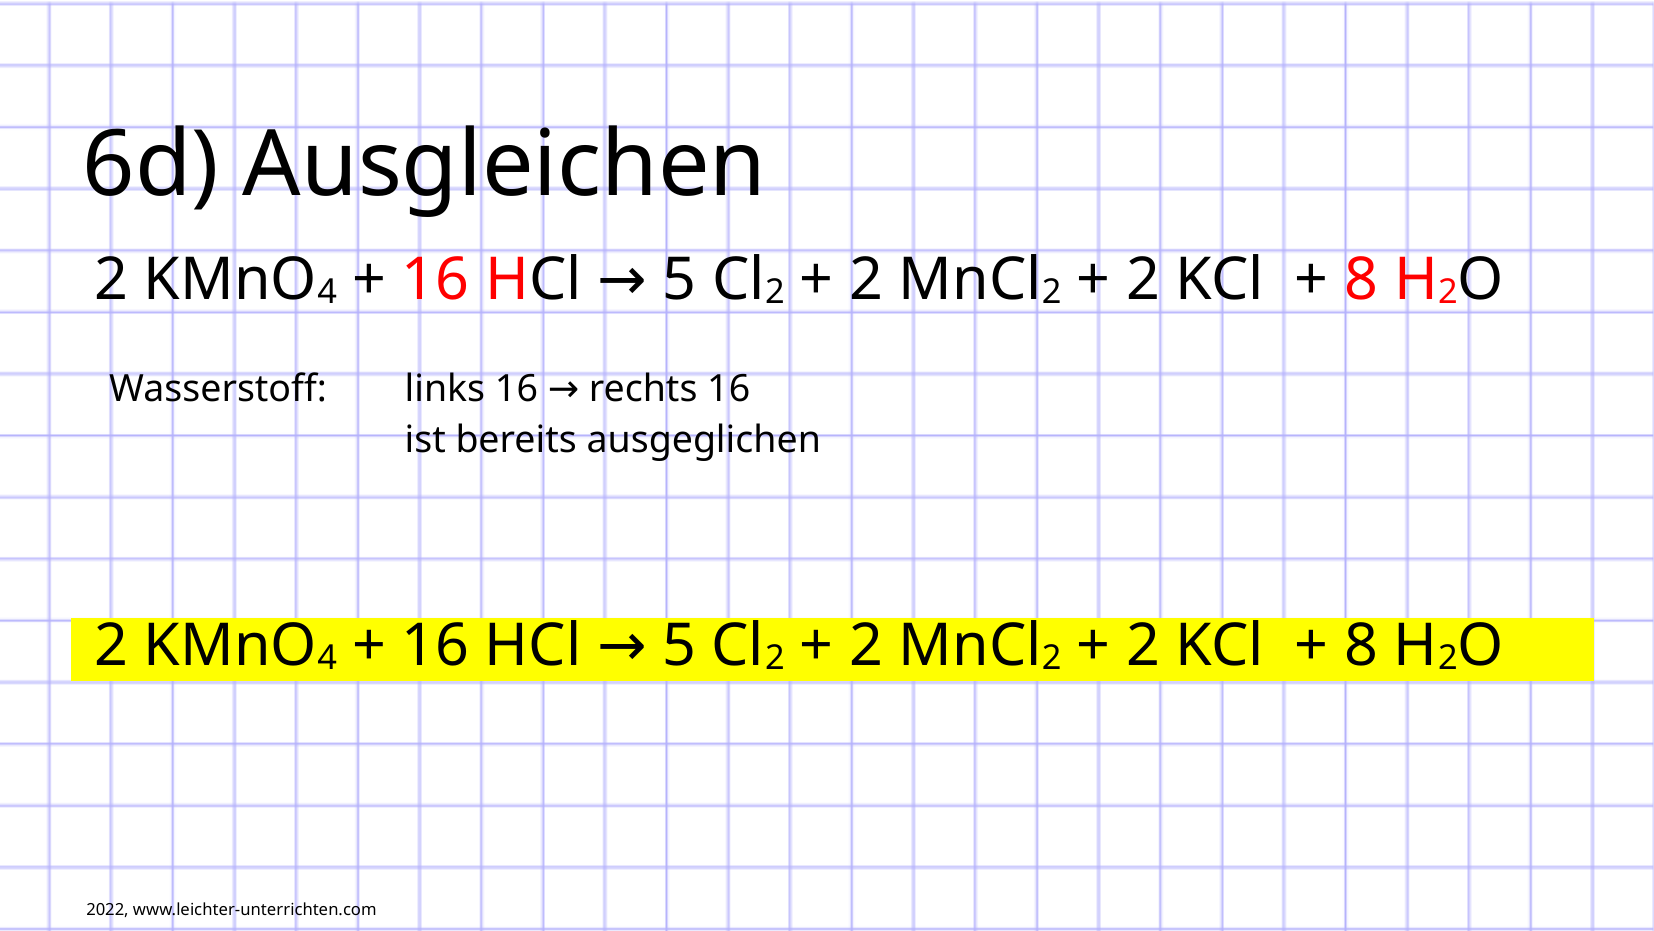

# 6d) Ausgleichen
2 KMnO4 + 16 HCl → 5 Cl2 + 2 MnCl2 + 2 KCl + 8 H2O
Wasserstoff:		links 16 → rechts 16
				ist bereits ausgeglichen
2 KMnO4 + 16 HCl → 5 Cl2 + 2 MnCl2 + 2 KCl + 8 H2O